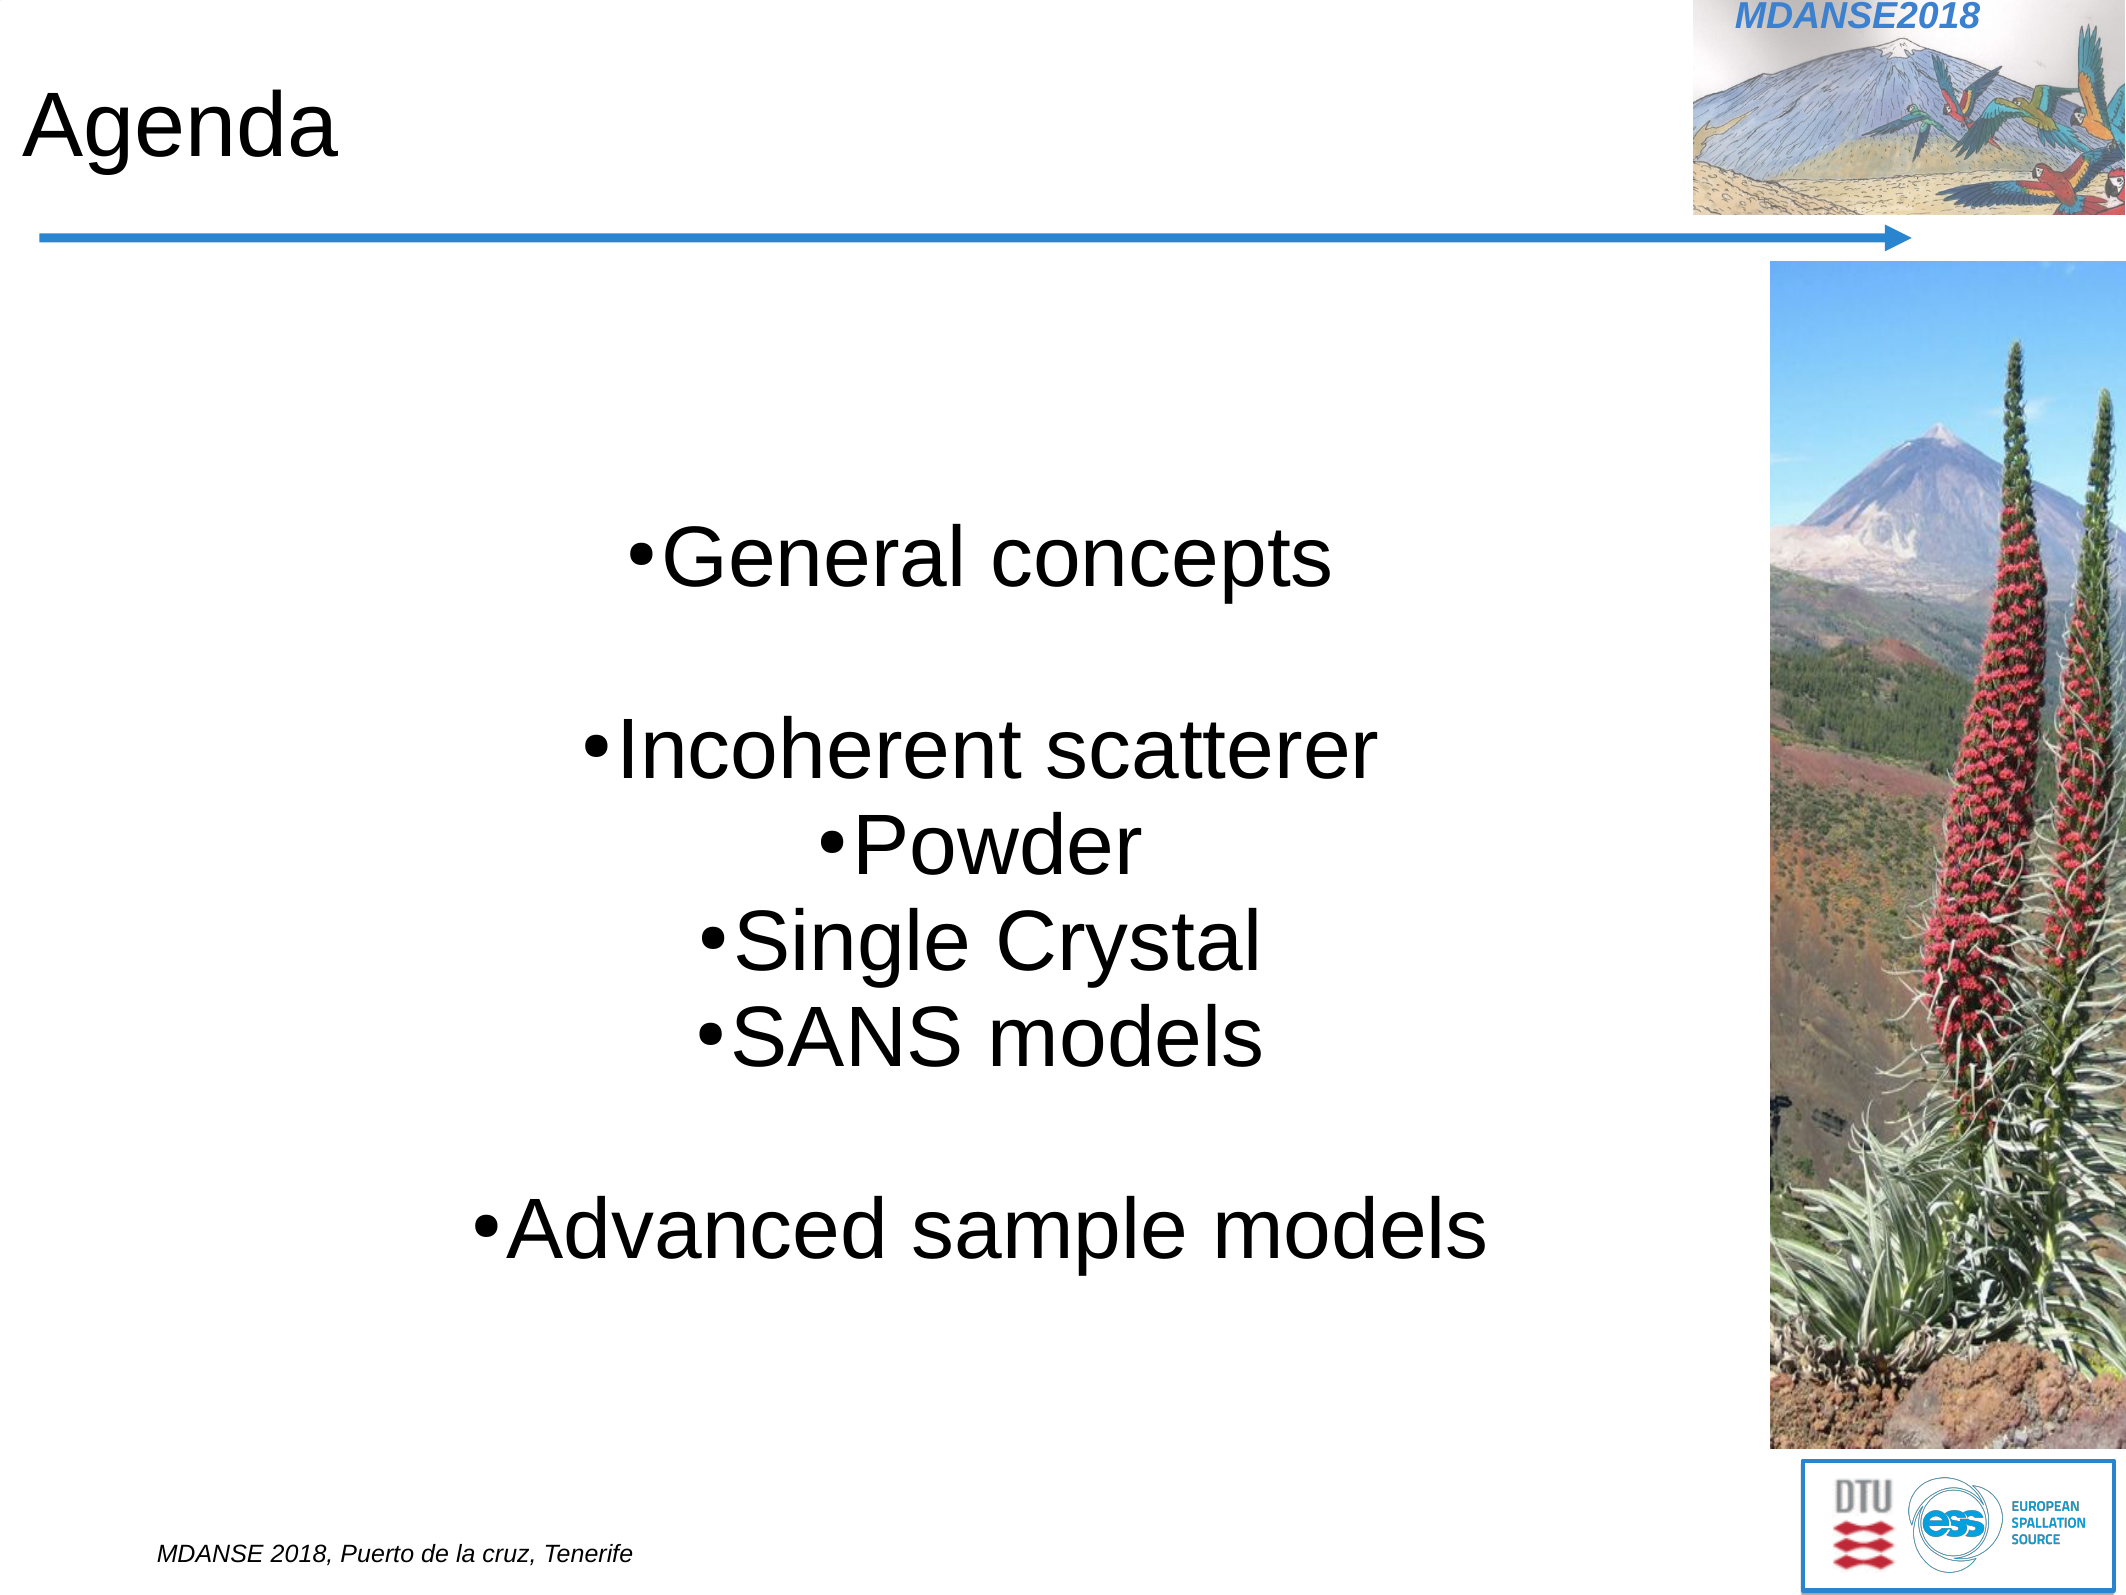

Agenda
# General concepts
Incoherent scatterer
Powder
Single Crystal
SANS models
Advanced sample models